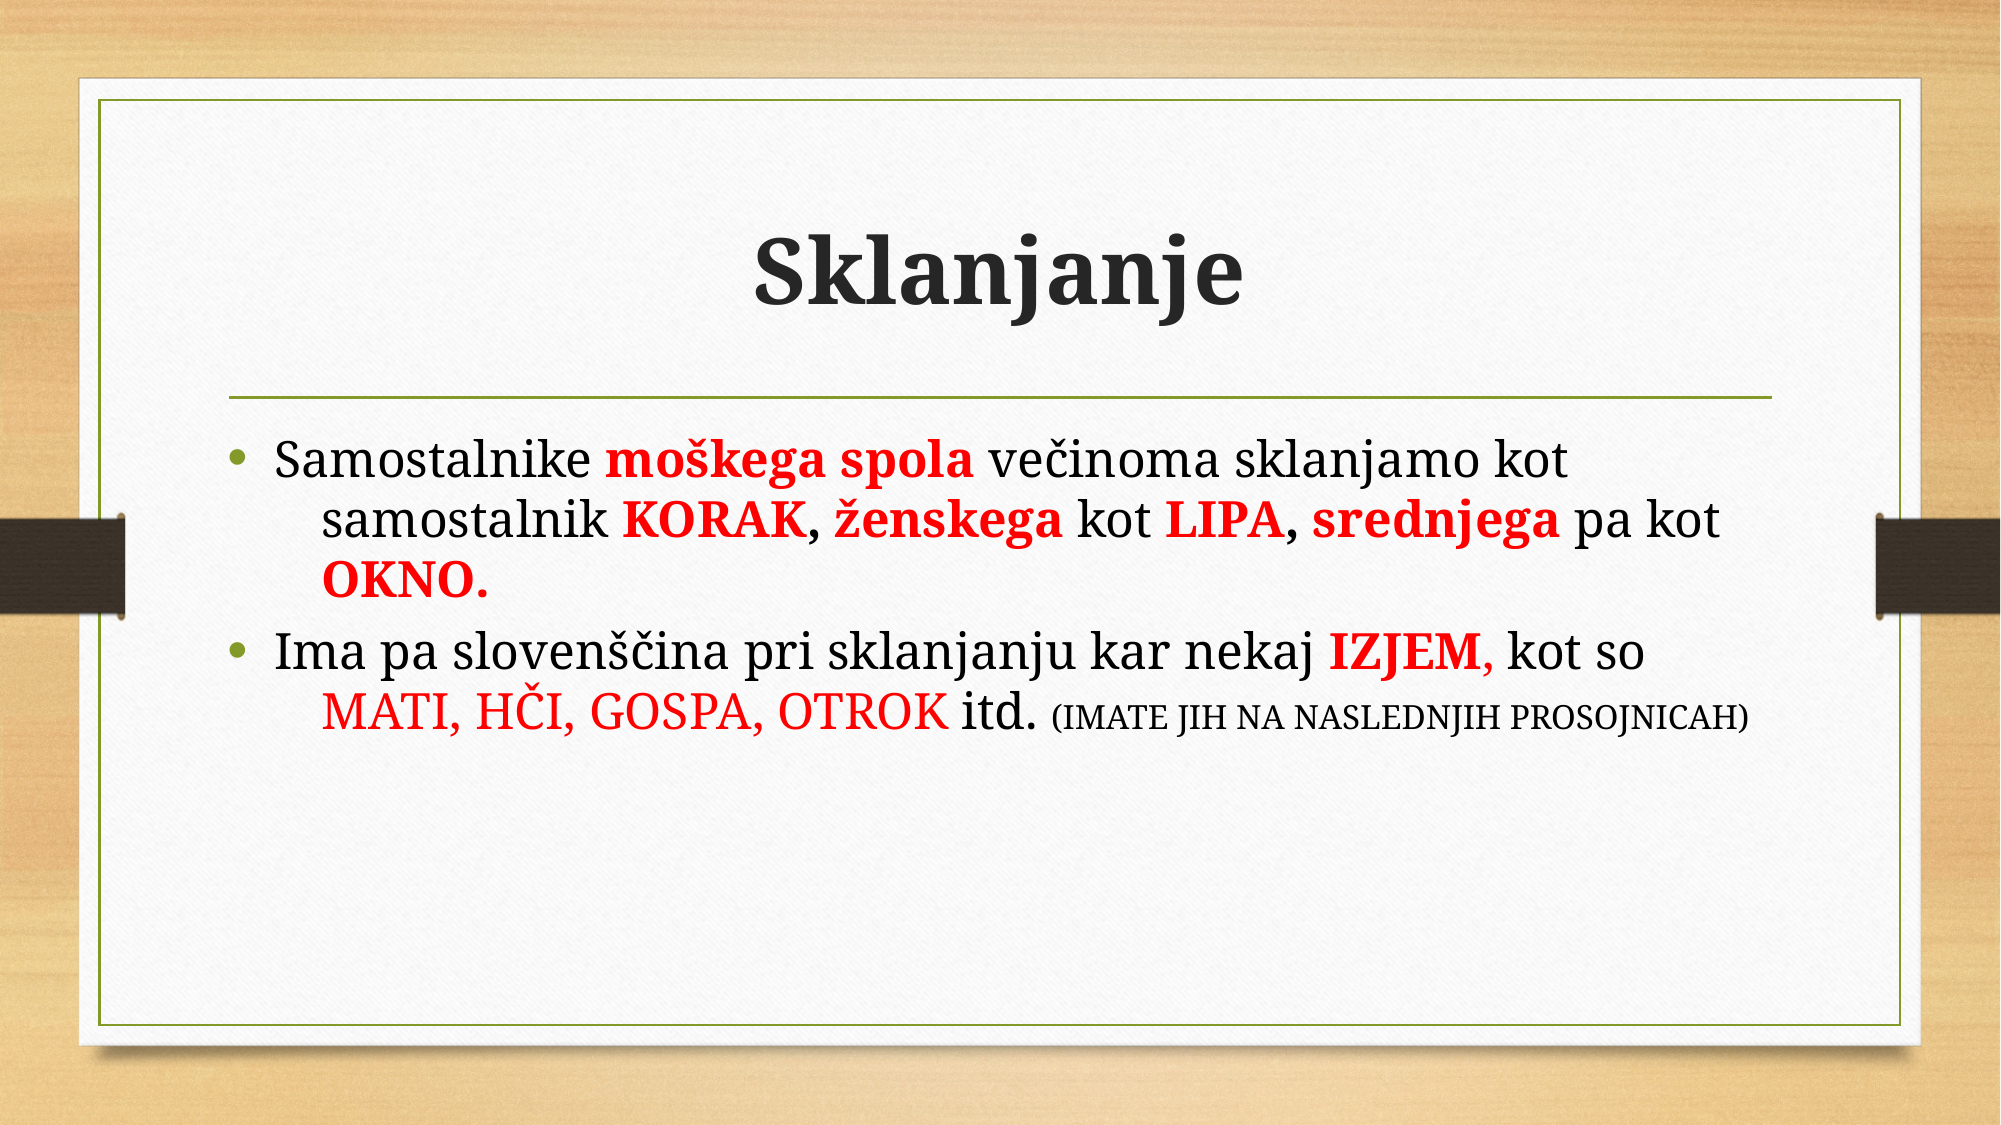

# Sklanjanje
Samostalnike moškega spola večinoma sklanjamo kot samostalnik KORAK, ženskega kot LIPA, srednjega pa kot OKNO.
Ima pa slovenščina pri sklanjanju kar nekaj IZJEM, kot so MATI, HČI, GOSPA, OTROK itd. (IMATE JIH NA NASLEDNJIH PROSOJNICAH)